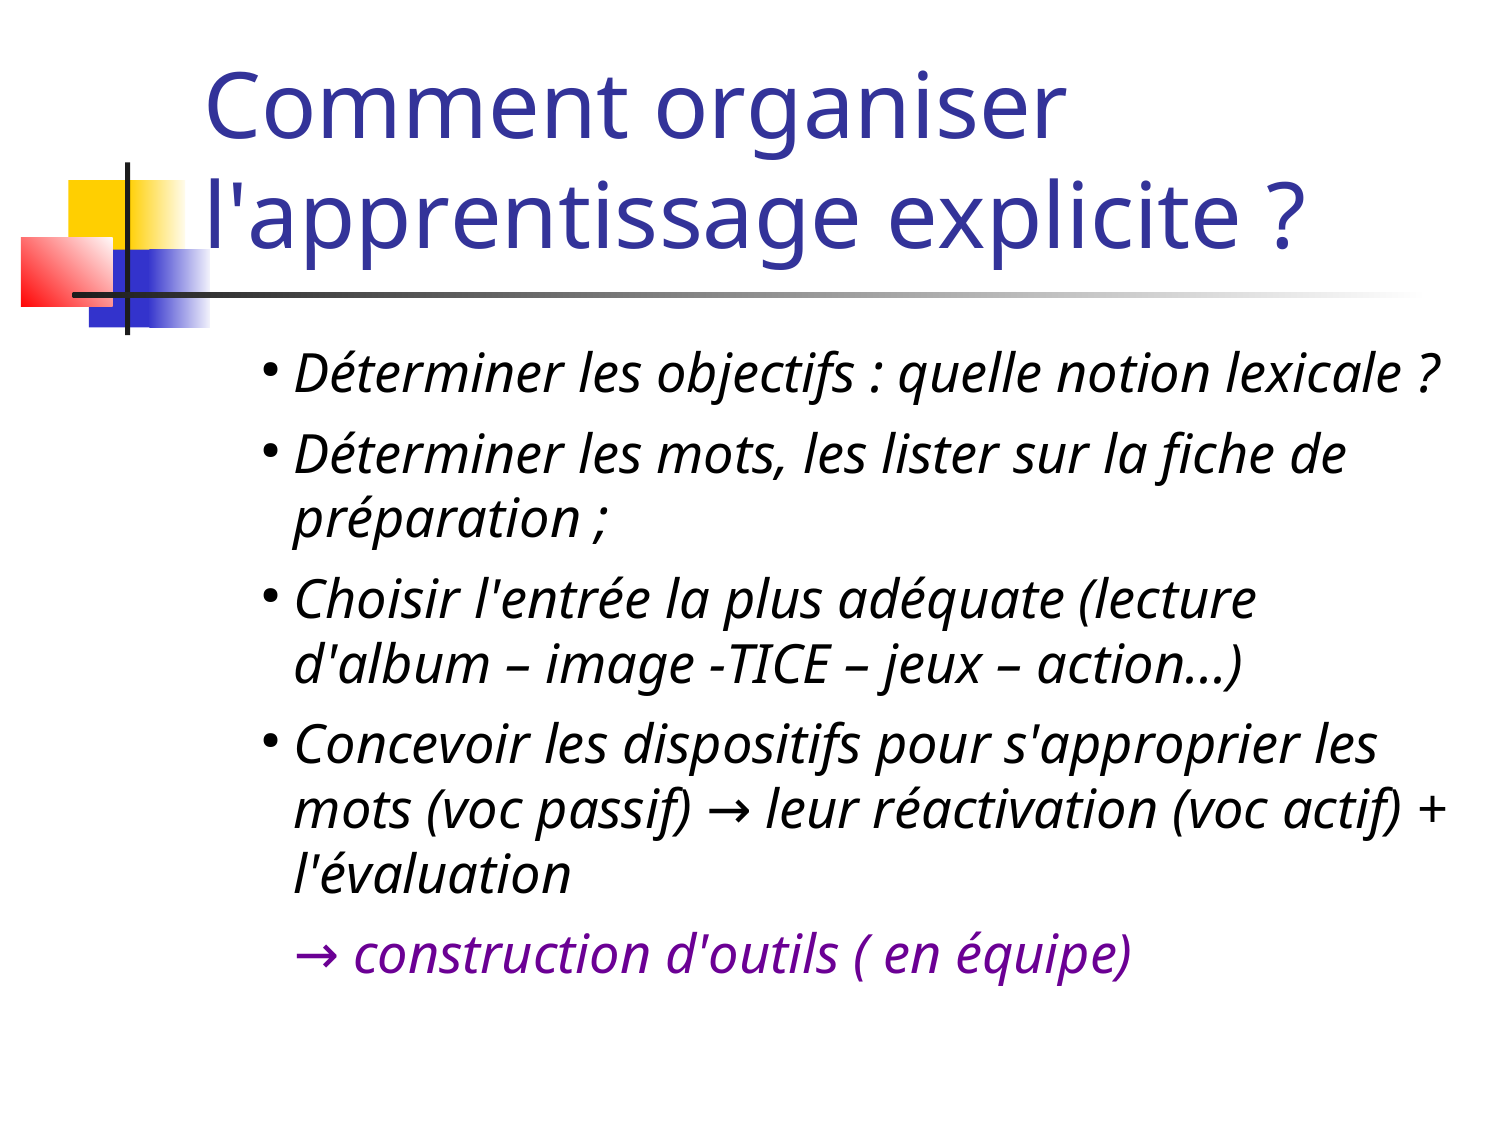

# Comment organiser l'apprentissage explicite ?
Déterminer les objectifs : quelle notion lexicale ?
Déterminer les mots, les lister sur la fiche de préparation ;
Choisir l'entrée la plus adéquate (lecture d'album – image -TICE – jeux – action...)
Concevoir les dispositifs pour s'approprier les mots (voc passif) → leur réactivation (voc actif) + l'évaluation
→ construction d'outils ( en équipe)